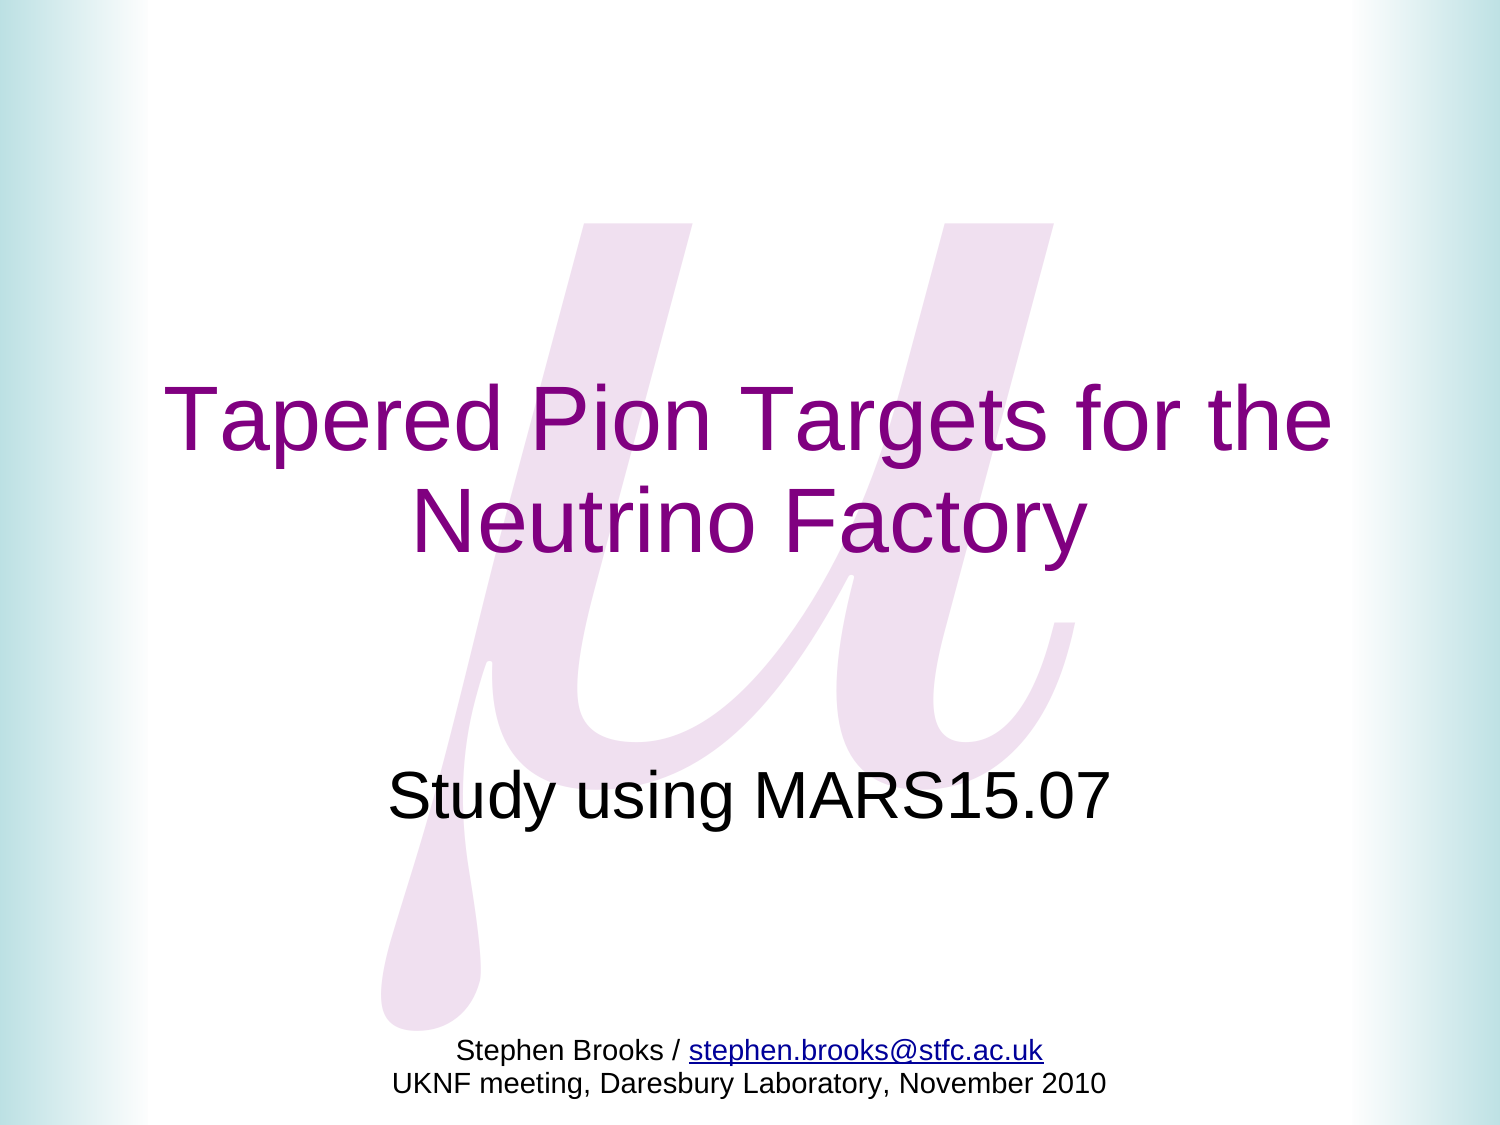

# Tapered Pion Targets for the Neutrino Factory
Study using MARS15.07